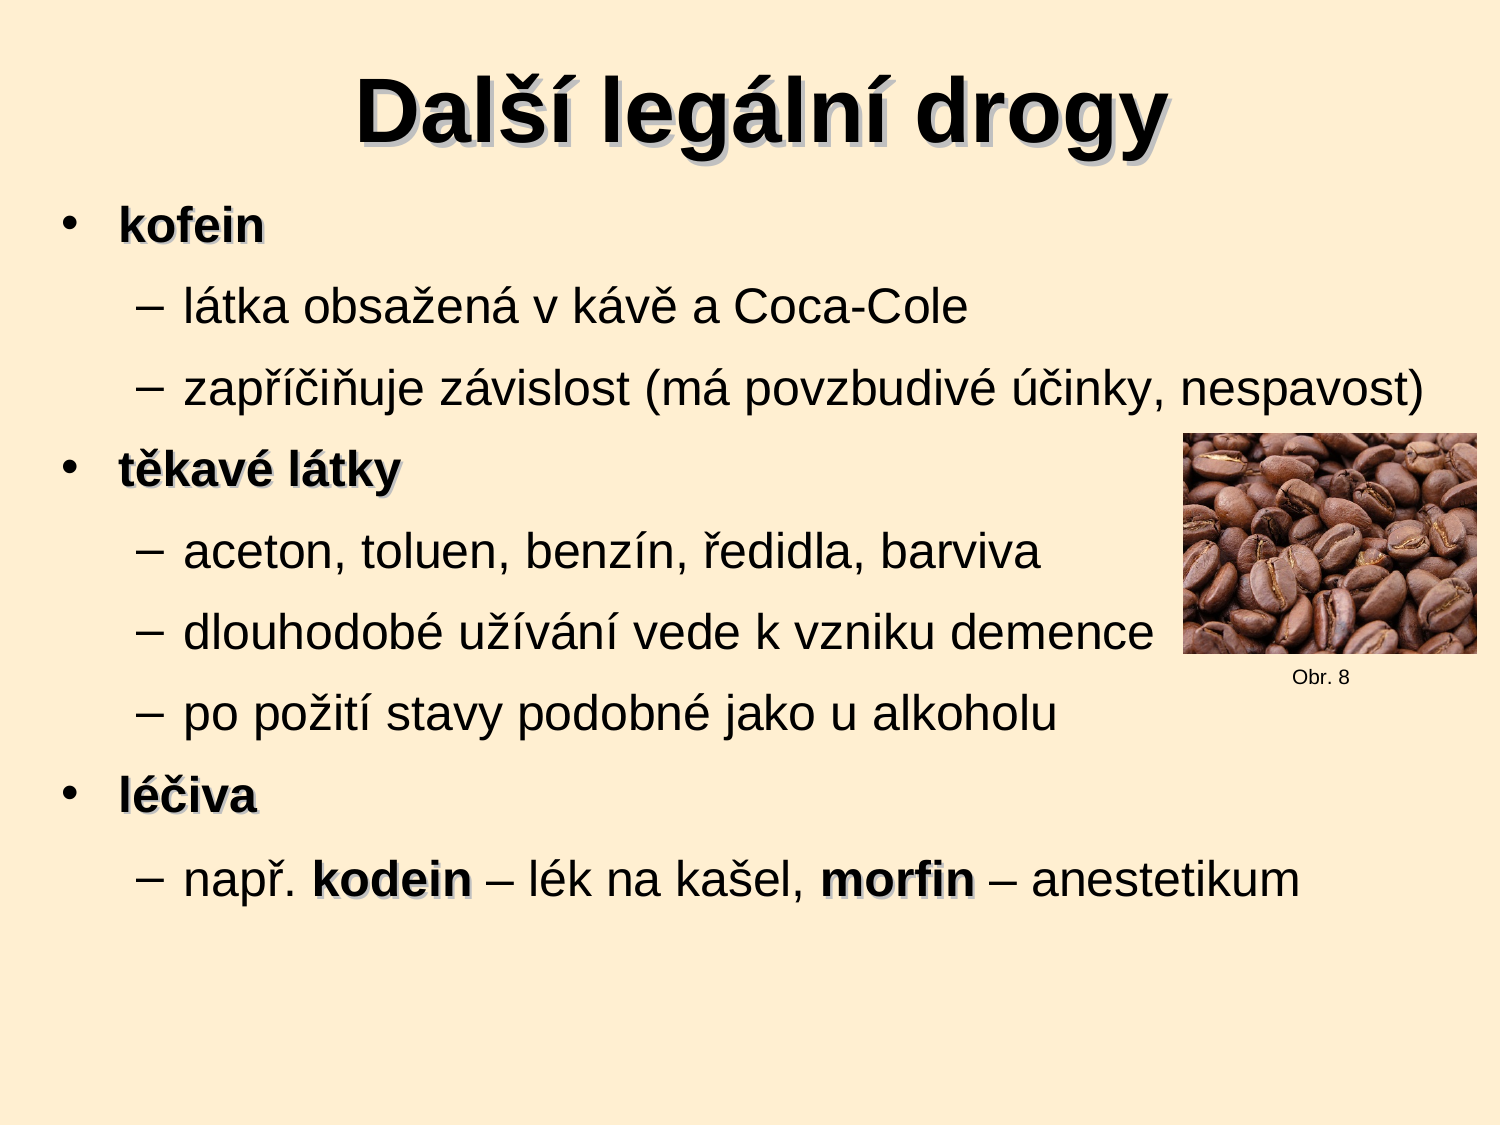

# Další legální drogy
kofein
látka obsažená v kávě a Coca-Cole
zapříčiňuje závislost (má povzbudivé účinky, nespavost)
těkavé látky
aceton, toluen, benzín, ředidla, barviva
dlouhodobé užívání vede k vzniku demence
po požití stavy podobné jako u alkoholu
léčiva
např. kodein – lék na kašel, morfin – anestetikum
Obr. 8